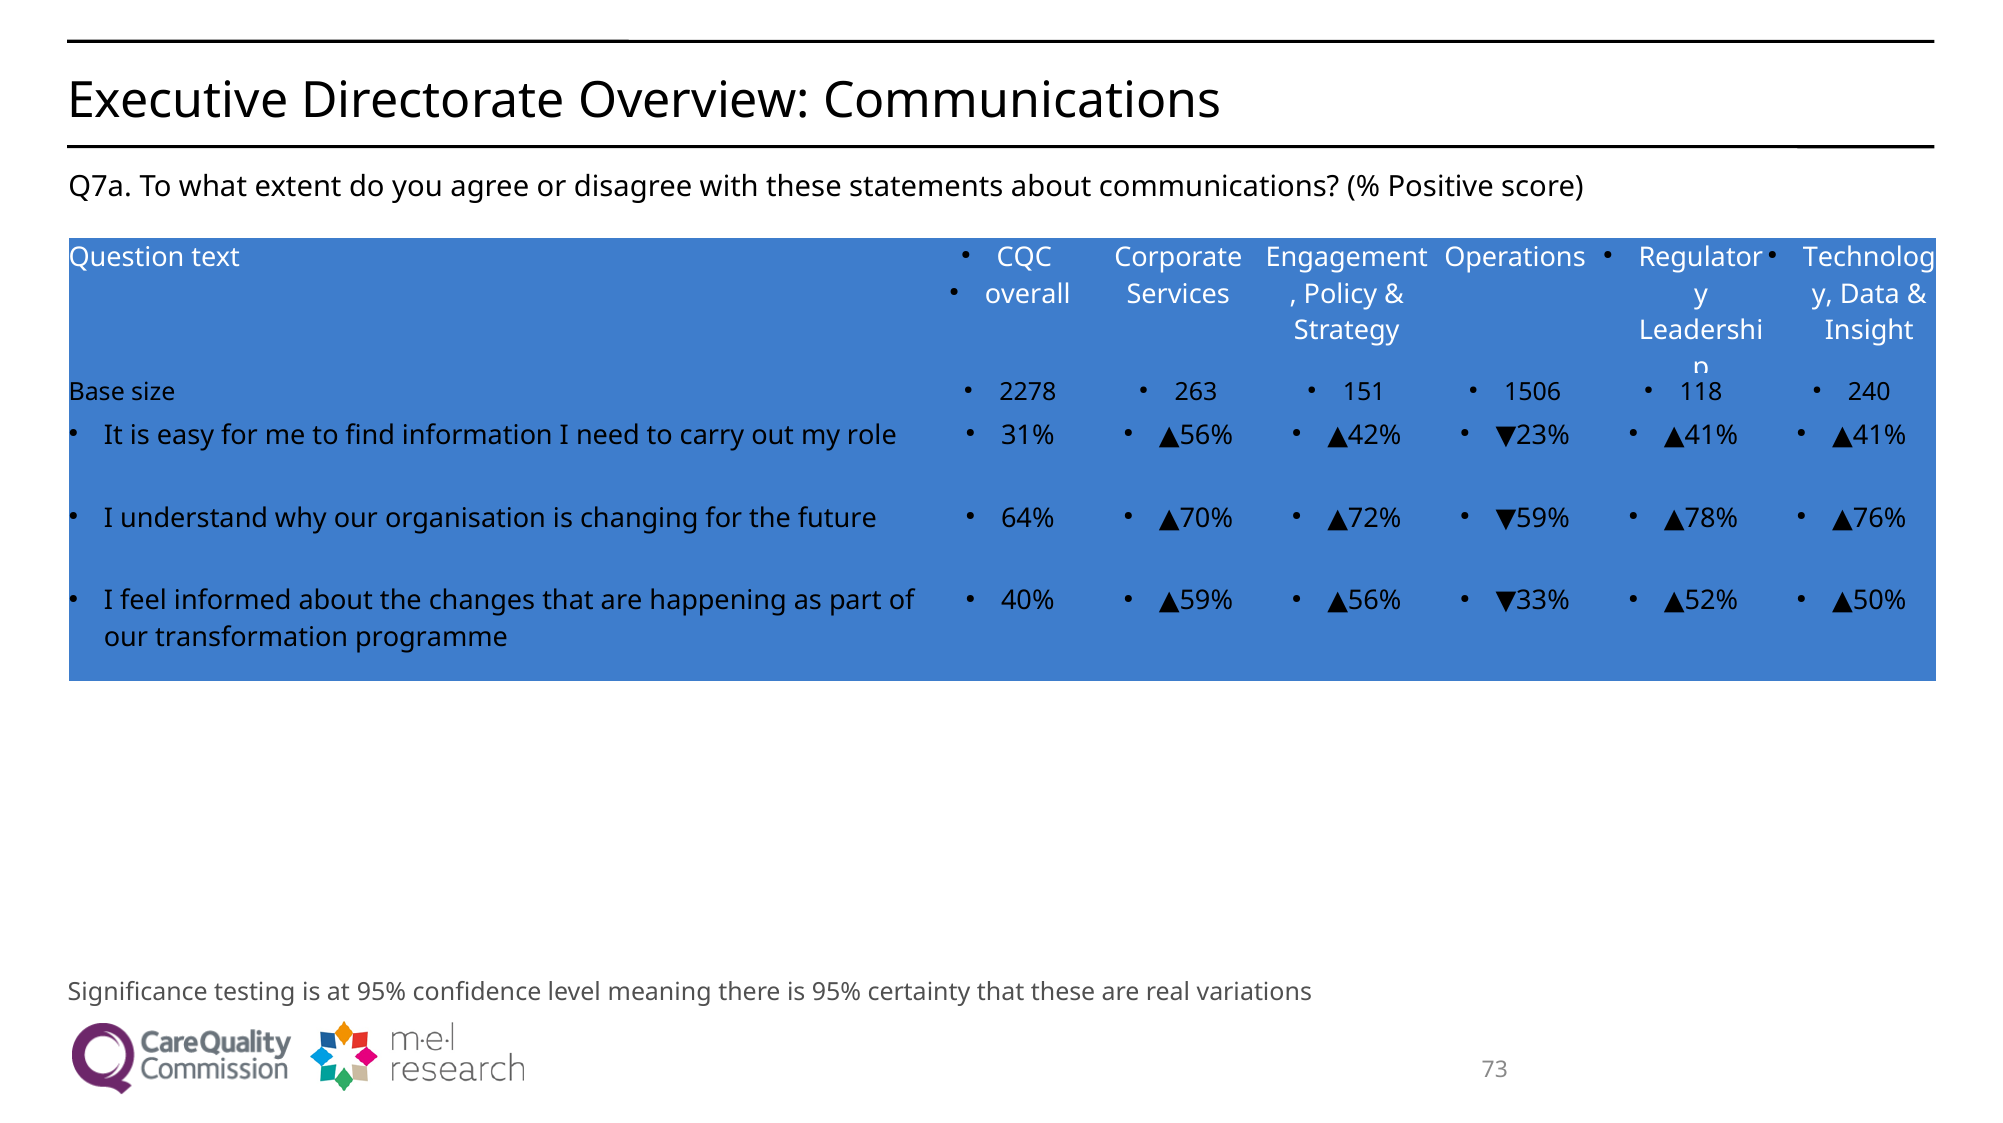

# Executive Directorate Overview: Communications
Q7a. To what extent do you agree or disagree with these statements about communications? (% Positive score)
| Question text | CQC overall | Corporate Services | Engagement, Policy & Strategy | Operations | Regulatory Leadership | Technology, Data & Insight |
| --- | --- | --- | --- | --- | --- | --- |
| Base size | 2278 | 263 | 151 | 1506 | 118 | 240 |
| It is easy for me to find information I need to carry out my role | 31% | ▲56% | ▲42% | ▼23% | ▲41% | ▲41% |
| I understand why our organisation is changing for the future | 64% | ▲70% | ▲72% | ▼59% | ▲78% | ▲76% |
| I feel informed about the changes that are happening as part of our transformation programme | 40% | ▲59% | ▲56% | ▼33% | ▲52% | ▲50% |
Significance testing is at 95% confidence level meaning there is 95% certainty that these are real variations